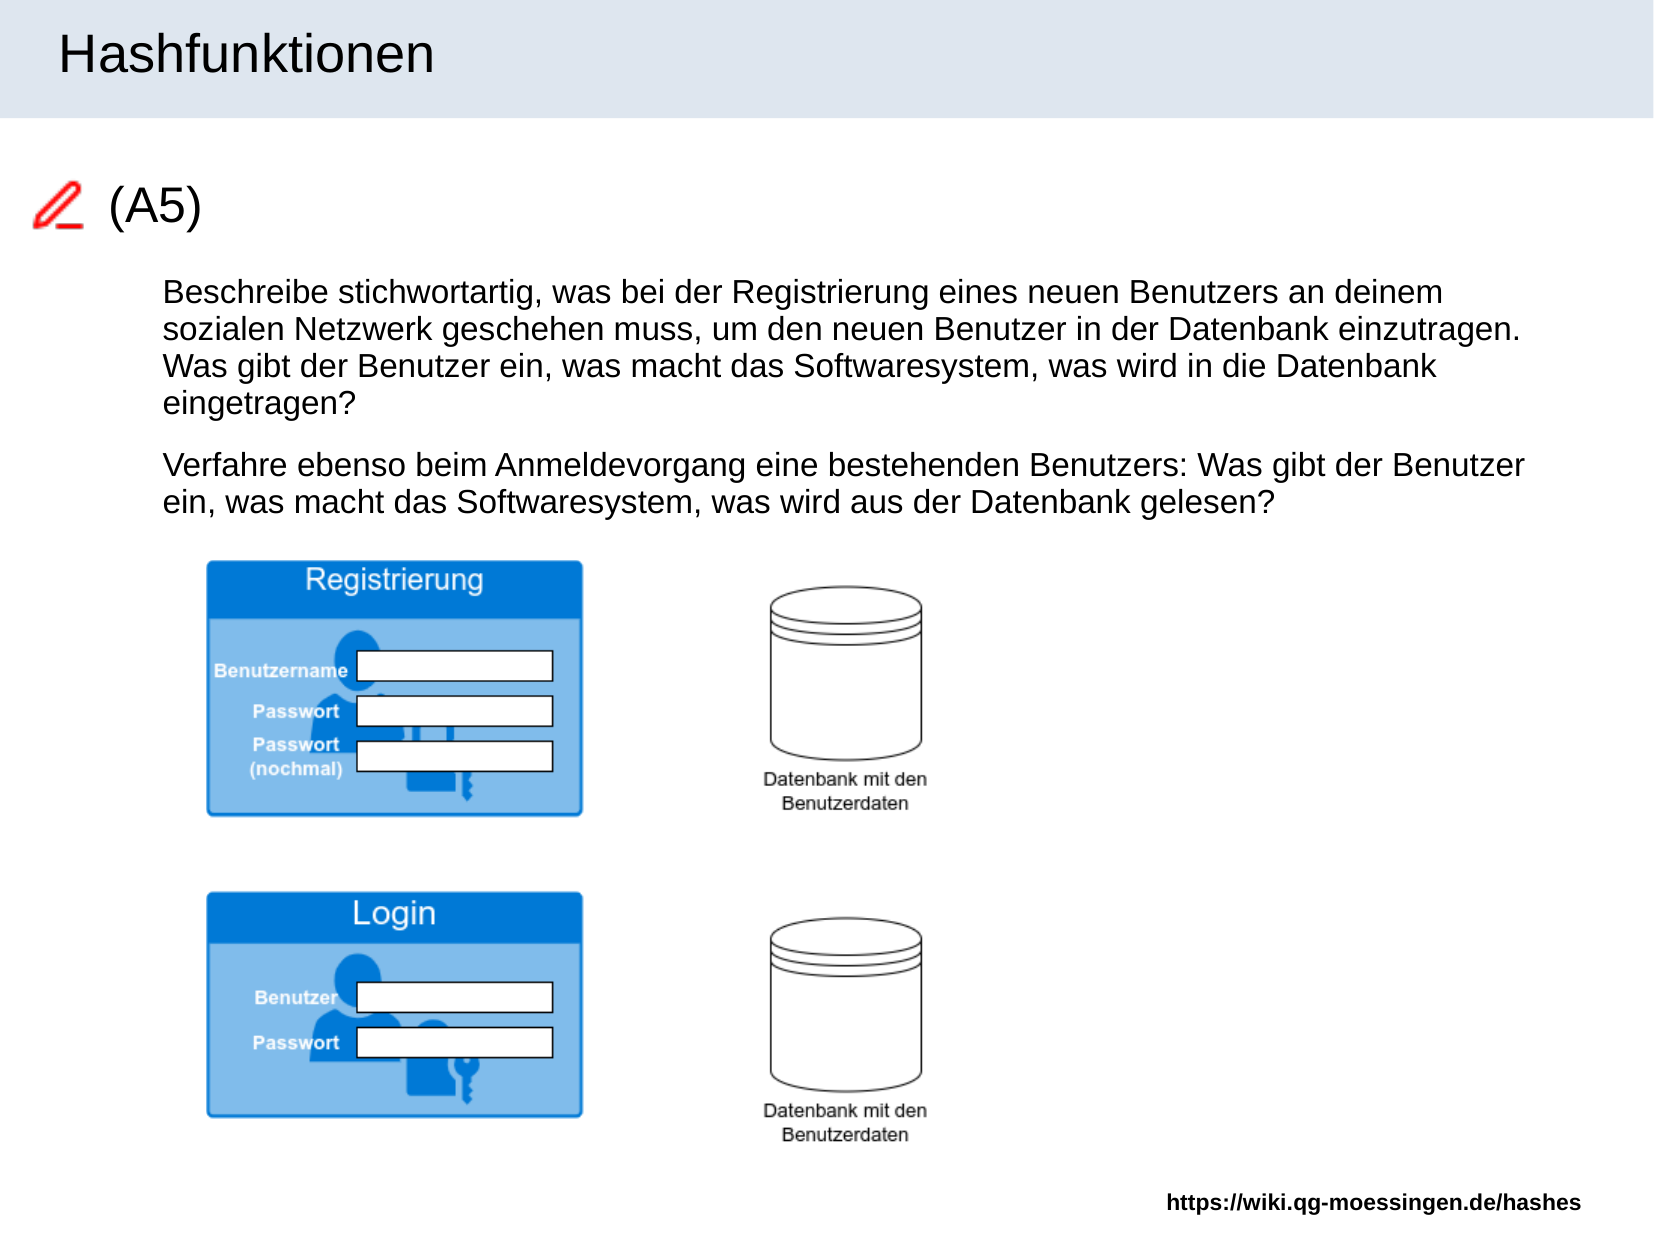

# Hashfunktionen
 (A5)
Beschreibe stichwortartig, was bei der Registrierung eines neuen Benutzers an deinem sozialen Netzwerk geschehen muss, um den neuen Benutzer in der Datenbank einzutragen. Was gibt der Benutzer ein, was macht das Softwaresystem, was wird in die Datenbank eingetragen?
Verfahre ebenso beim Anmeldevorgang eine bestehenden Benutzers: Was gibt der Benutzer ein, was macht das Softwaresystem, was wird aus der Datenbank gelesen?
https://wiki.qg-moessingen.de/hashes